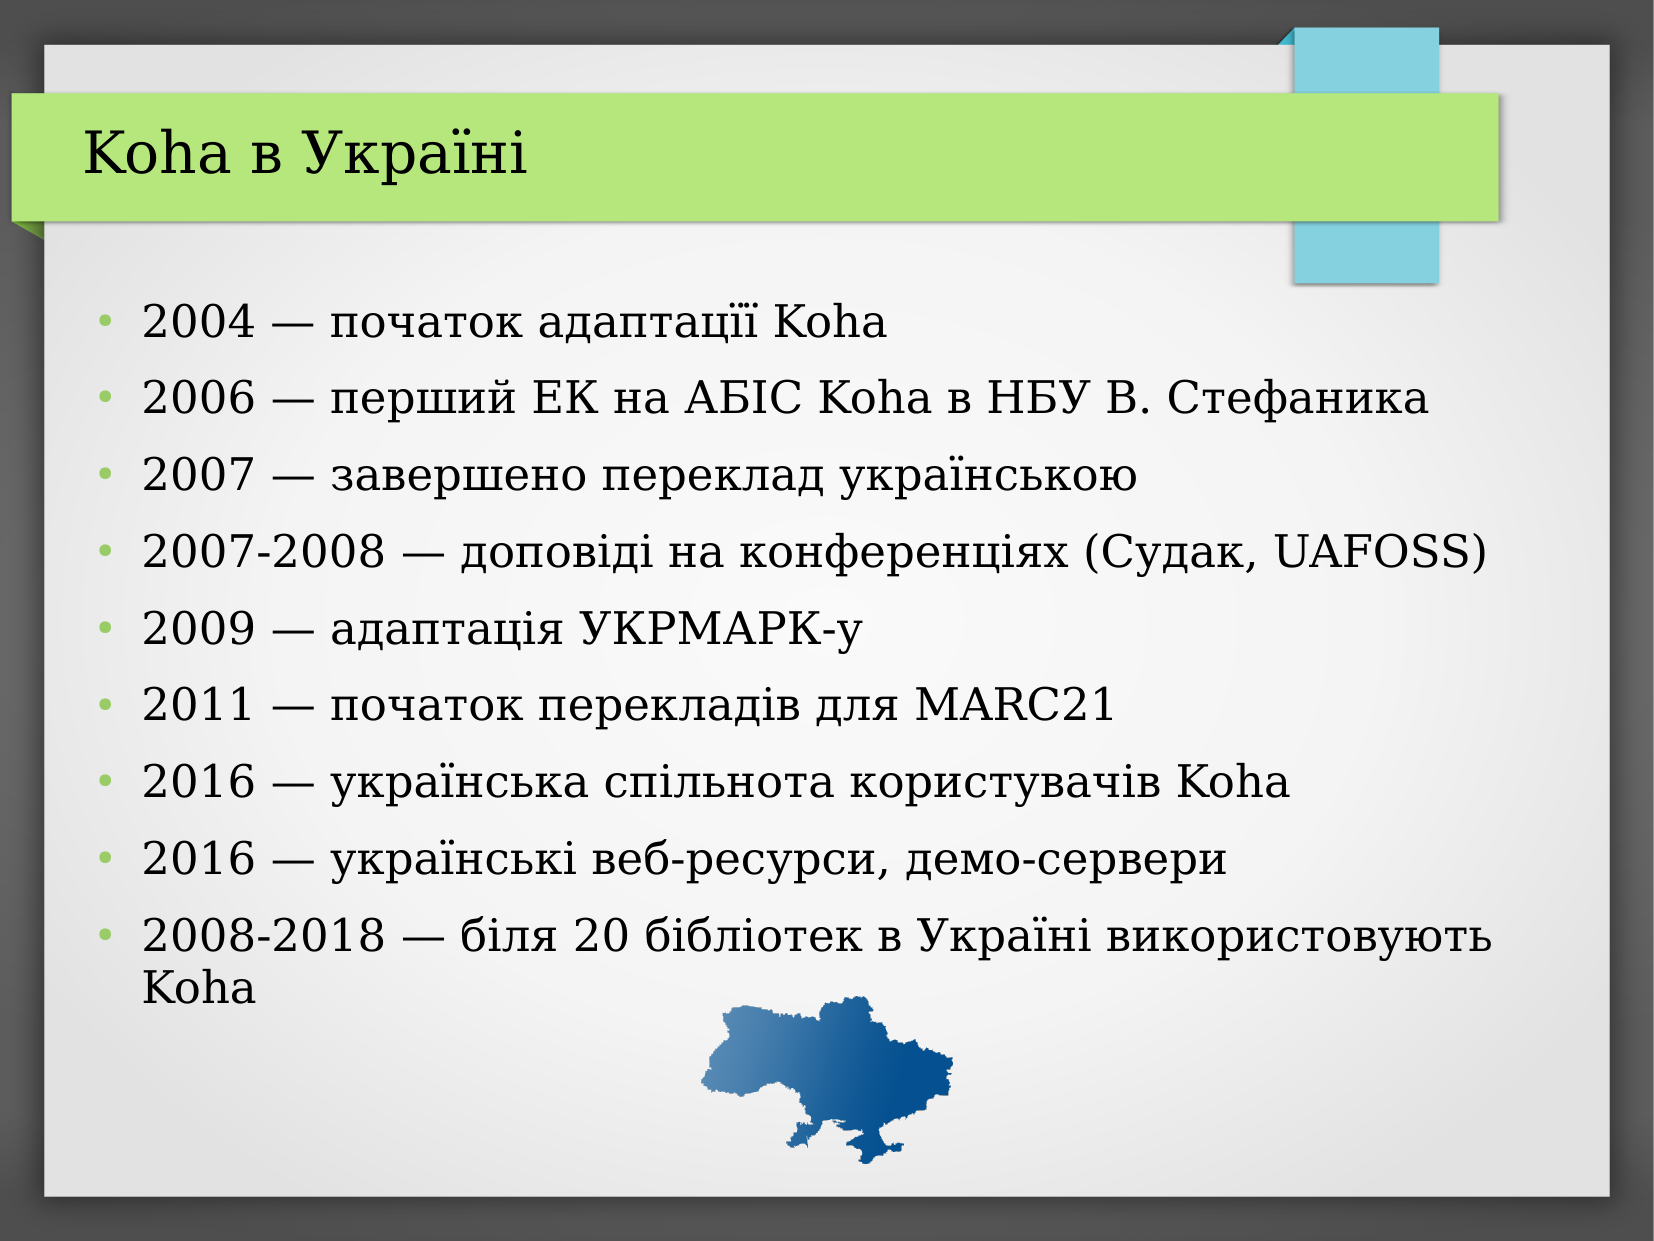

# Koha в Україні
2004 — початок адаптацїї Koha
2006 — перший ЕК на АБІС Koha в НБУ В. Стефаника
2007 — завершено переклад українською
2007-2008 — доповіді на конференціях (Судак, UAFOSS)
2009 — адаптація УКРМАРК-у
2011 — початок перекладів для MARC21
2016 — українська спільнота користувачів Koha
2016 — українські веб-ресурси, демо-сервери
2008-2018 — біля 20 бібліотек в Україні використовують Koha